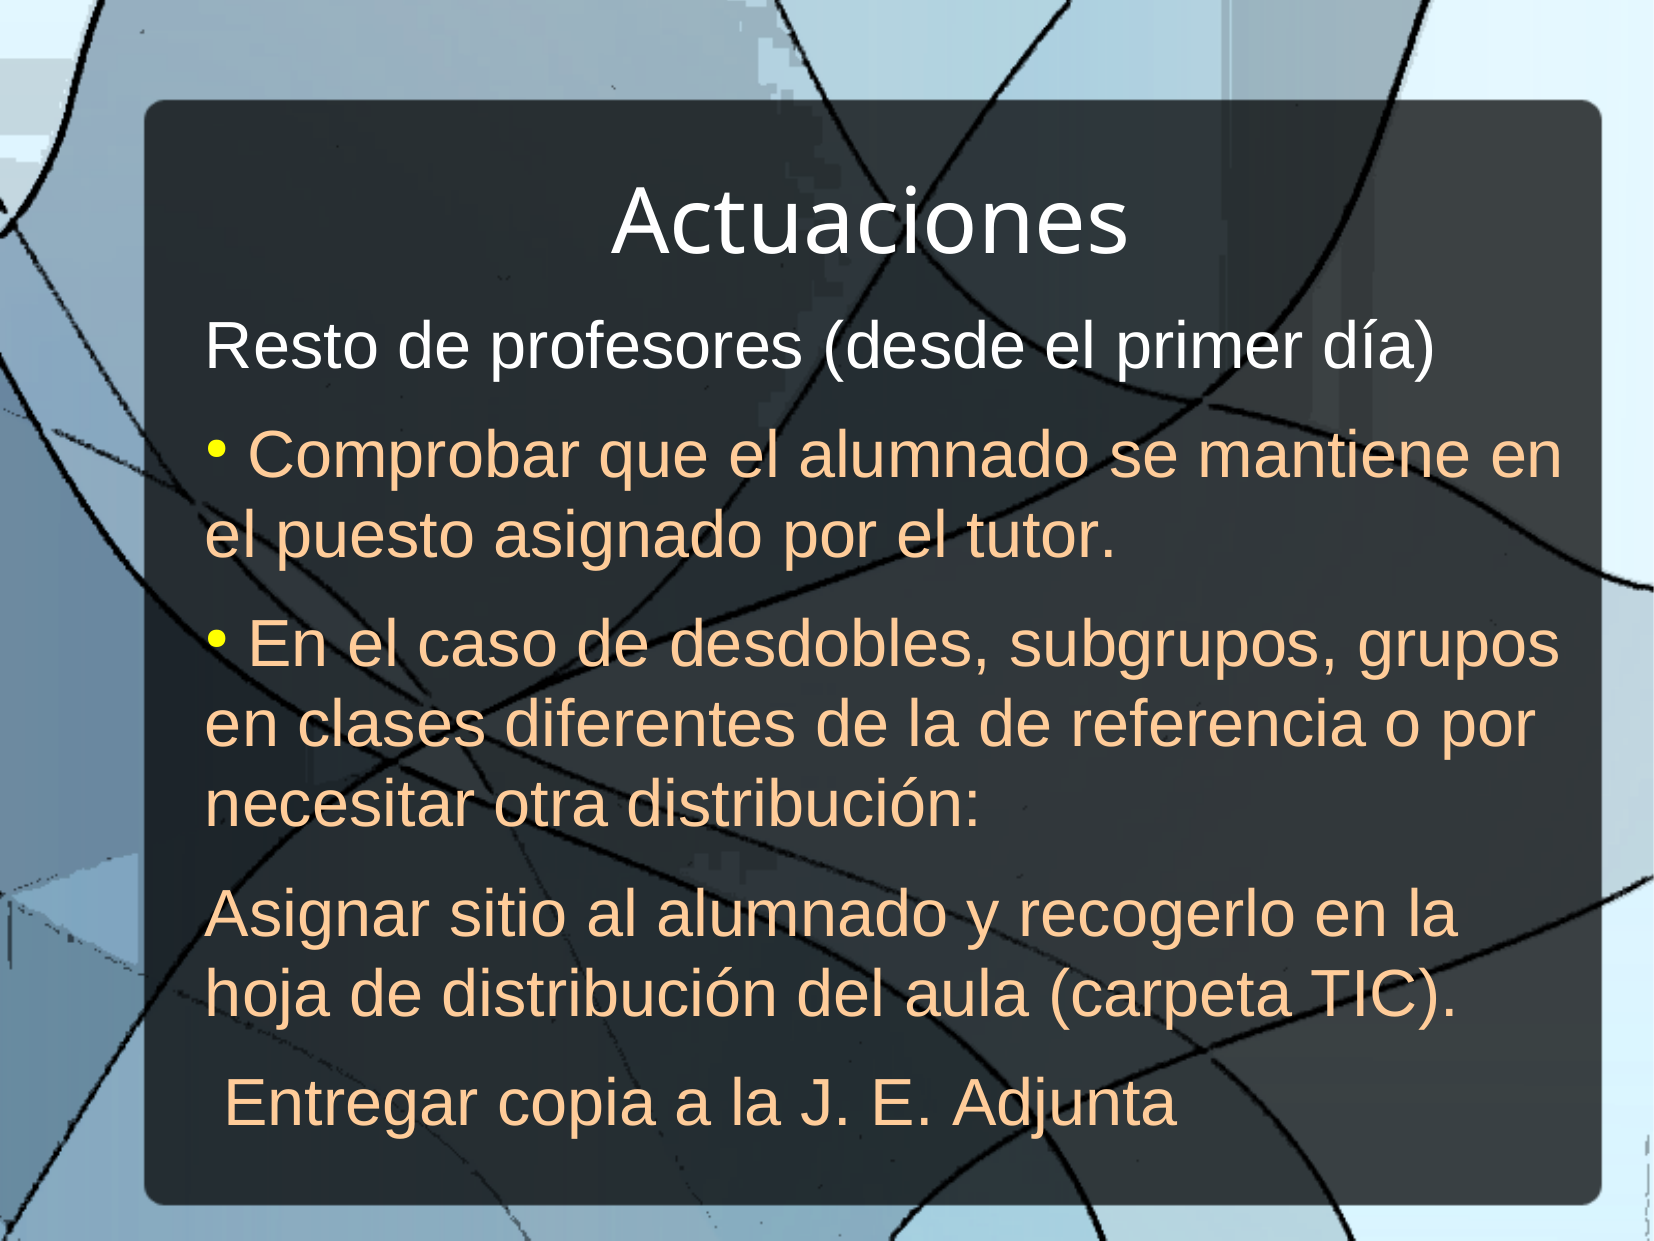

# Actuaciones
Resto de profesores (desde el primer día)
 Comprobar que el alumnado se mantiene en el puesto asignado por el tutor.
 En el caso de desdobles, subgrupos, grupos en clases diferentes de la de referencia o por necesitar otra distribución:
Asignar sitio al alumnado y recogerlo en la hoja de distribución del aula (carpeta TIC).
 Entregar copia a la J. E. Adjunta